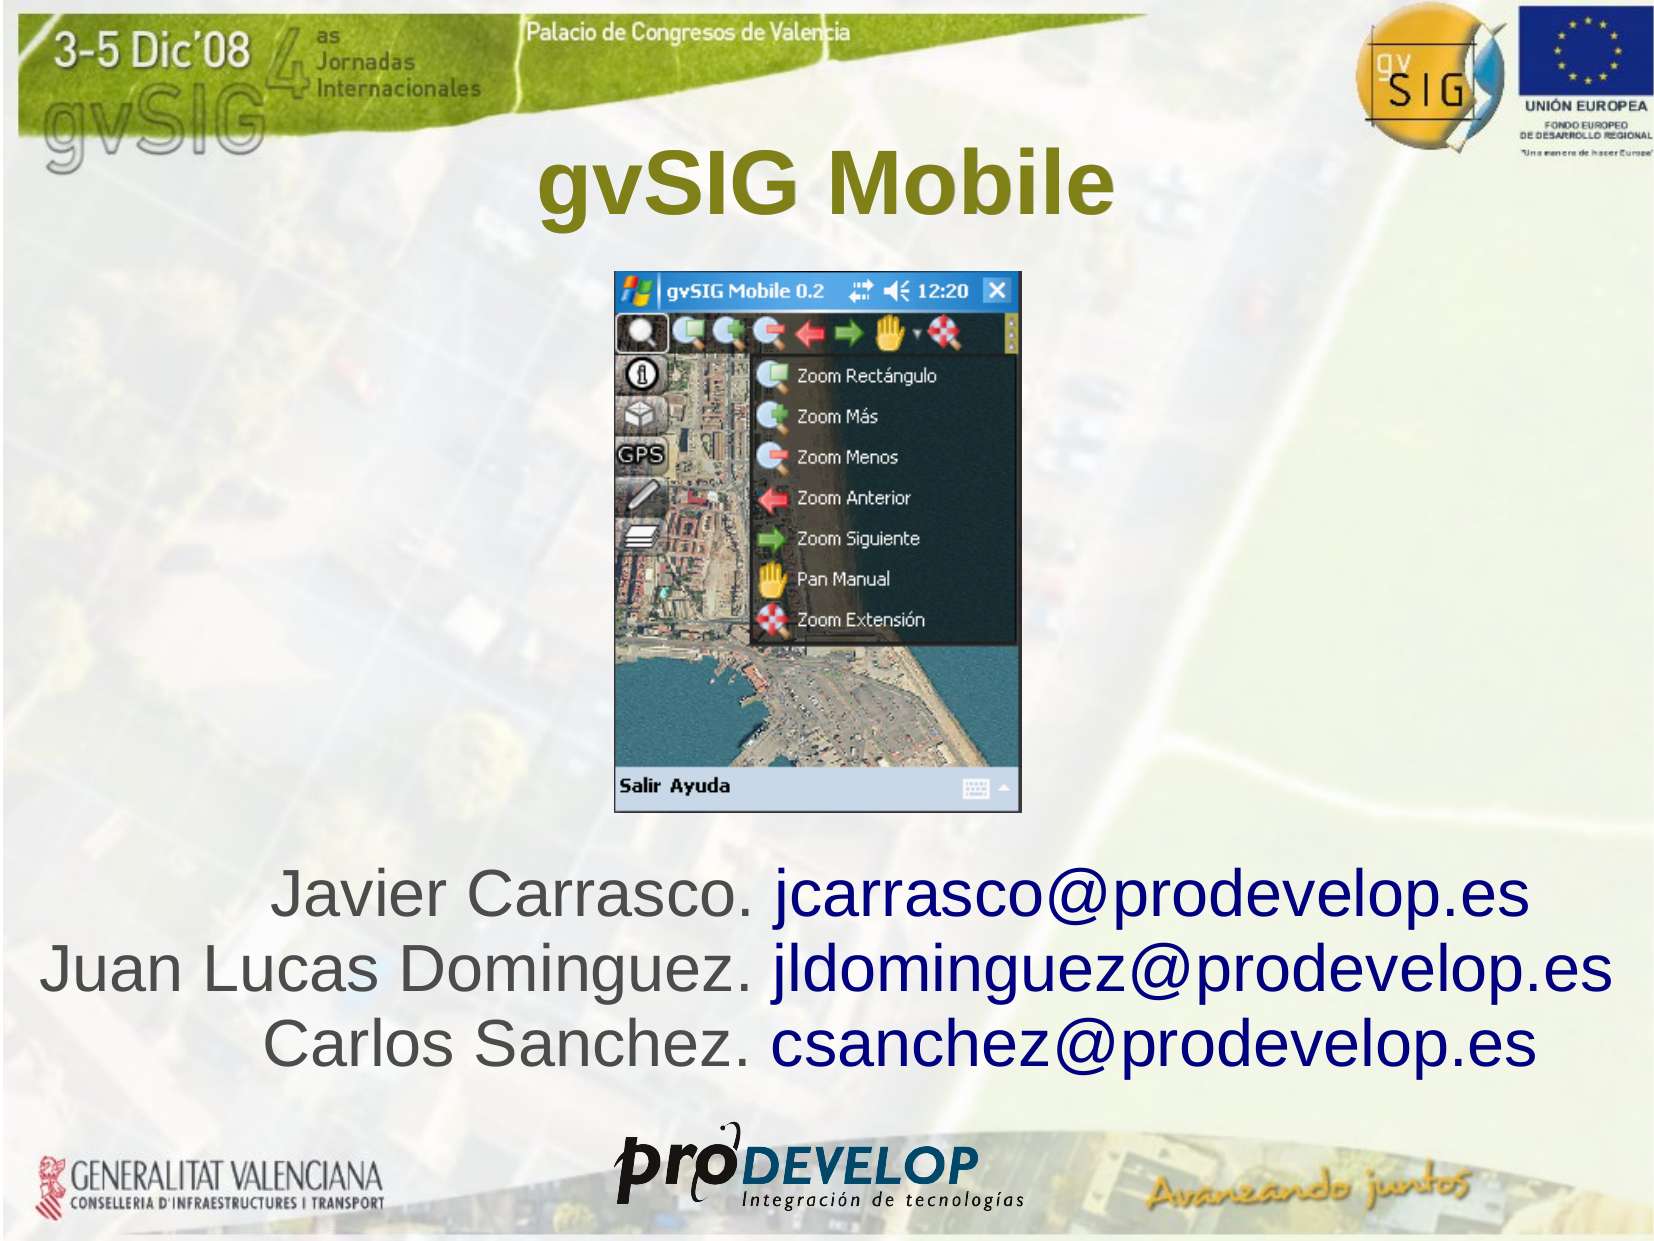

# gvSIG Mobile
 Javier Carrasco. jcarrasco@prodevelop.es
Juan Lucas Dominguez. jldominguez@prodevelop.es
 Carlos Sanchez. csanchez@prodevelop.es